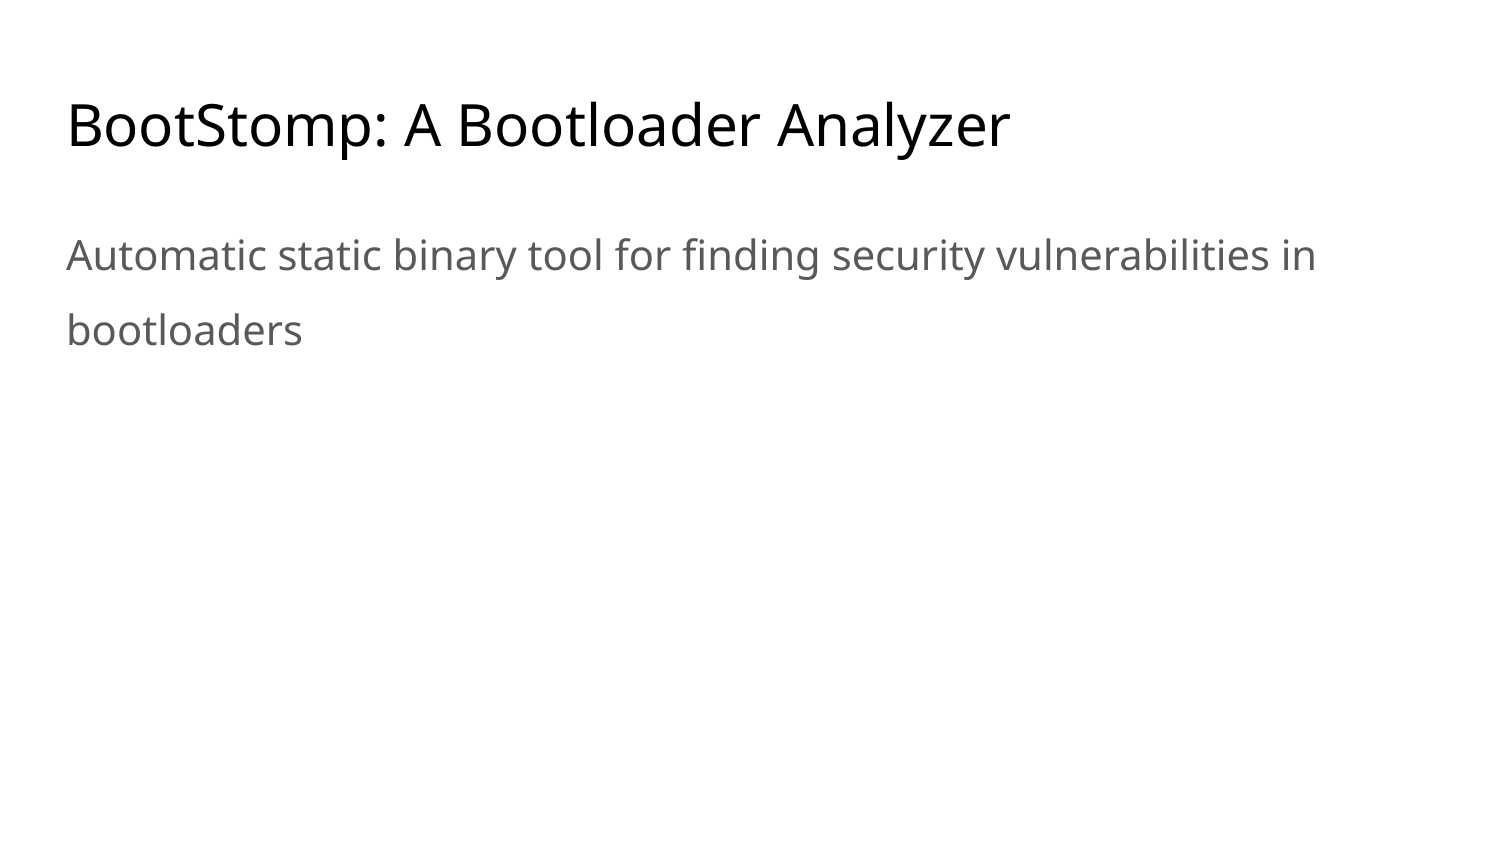

# BootStomp: A Bootloader Analyzer
Automatic static binary tool for finding security vulnerabilities in bootloaders